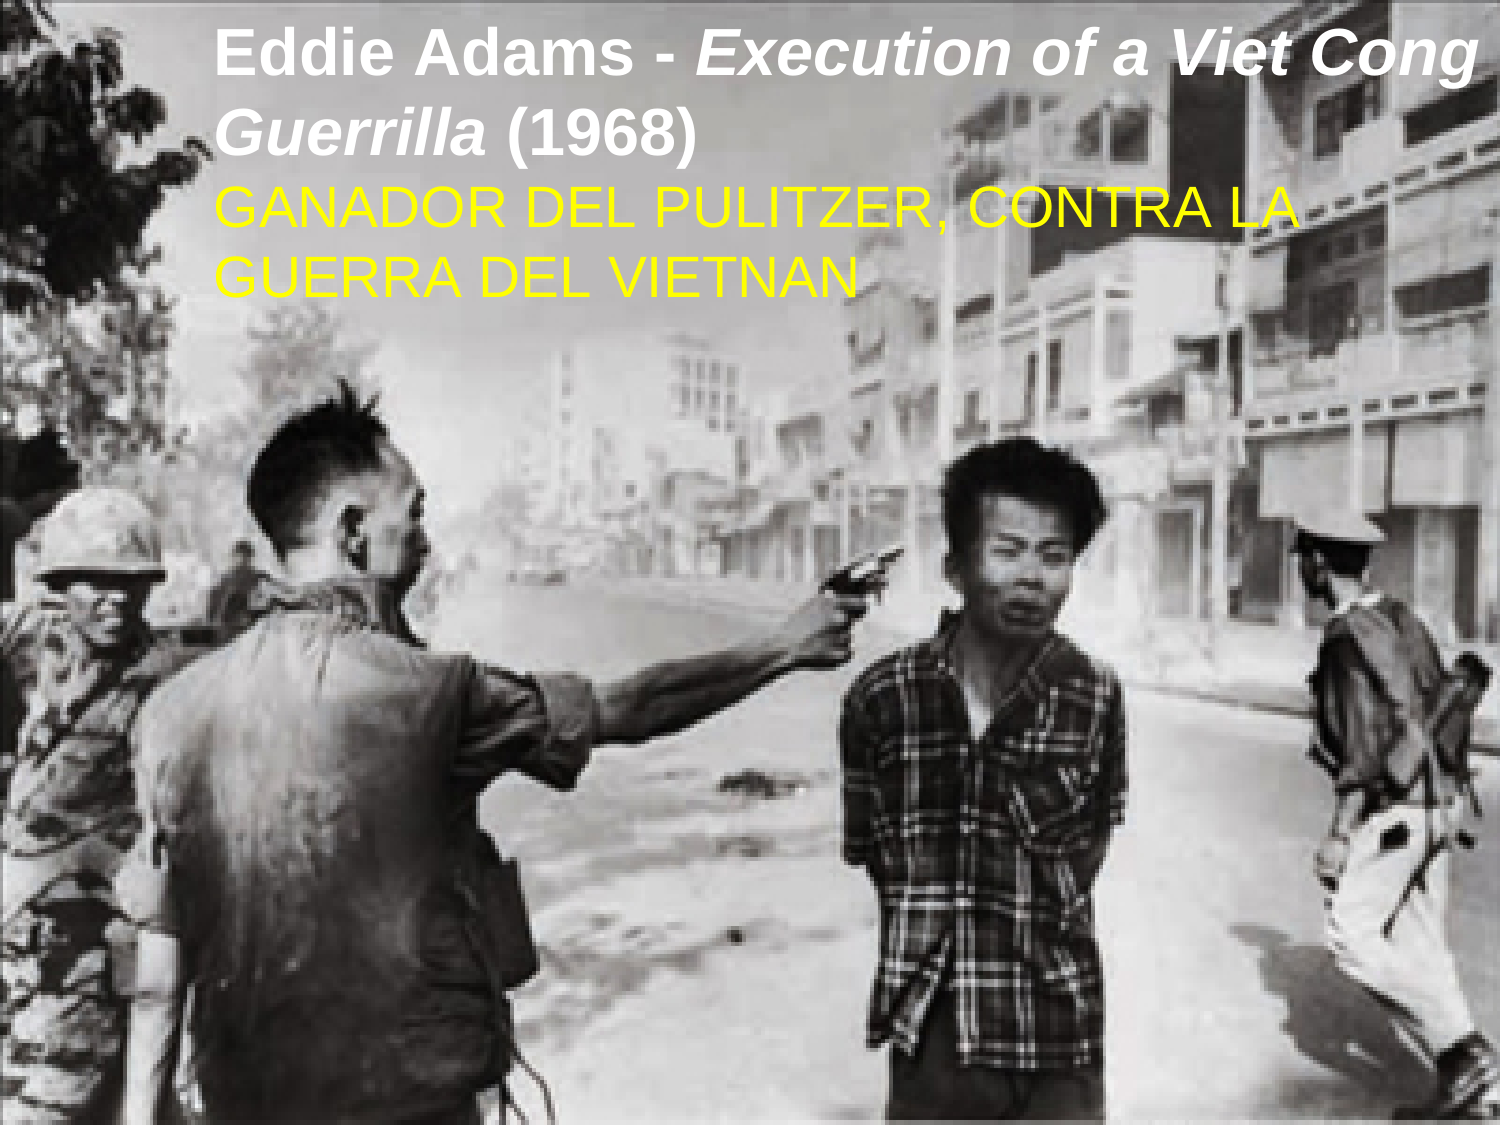

Eddie Adams - Execution of a Viet Cong Guerrilla (1968)
GANADOR DEL PULITZER, CONTRA LA GUERRA DEL VIETNAN